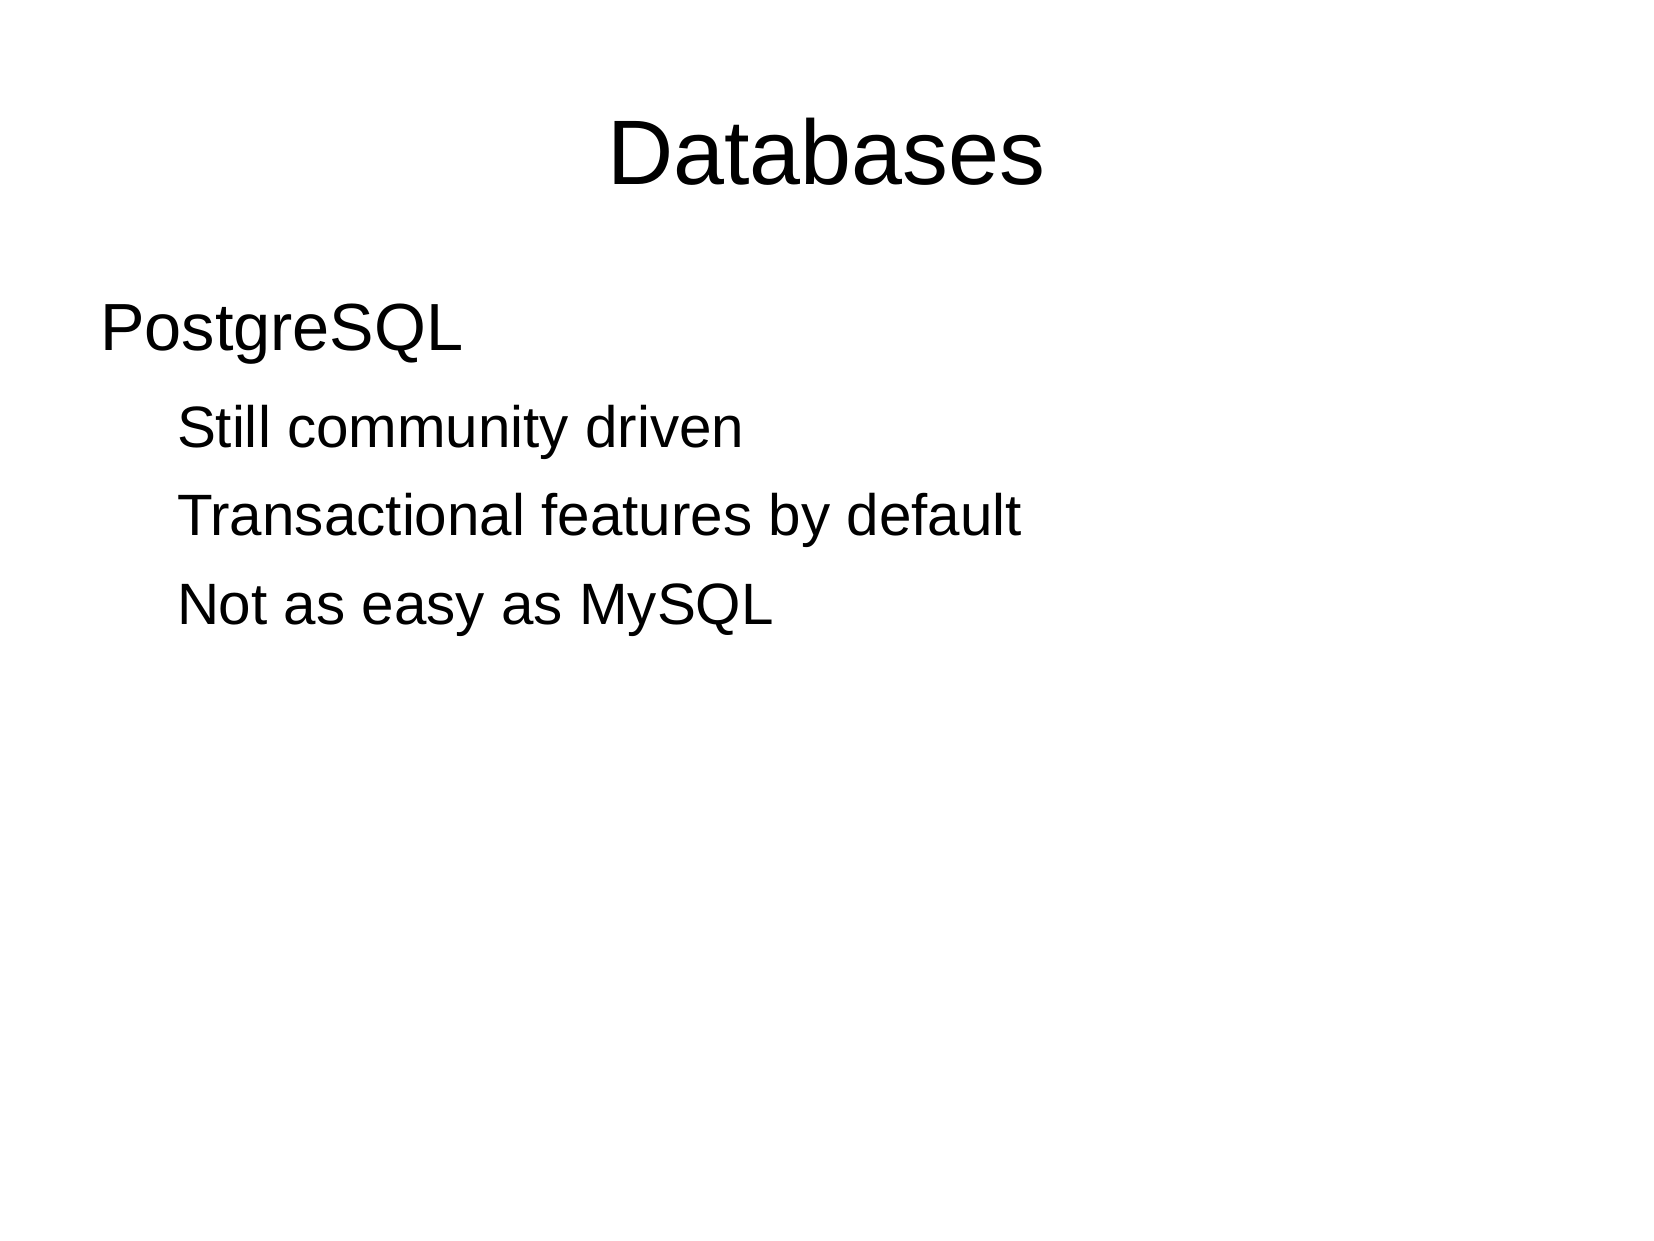

# Databases
PostgreSQL
Still community driven
Transactional features by default
Not as easy as MySQL